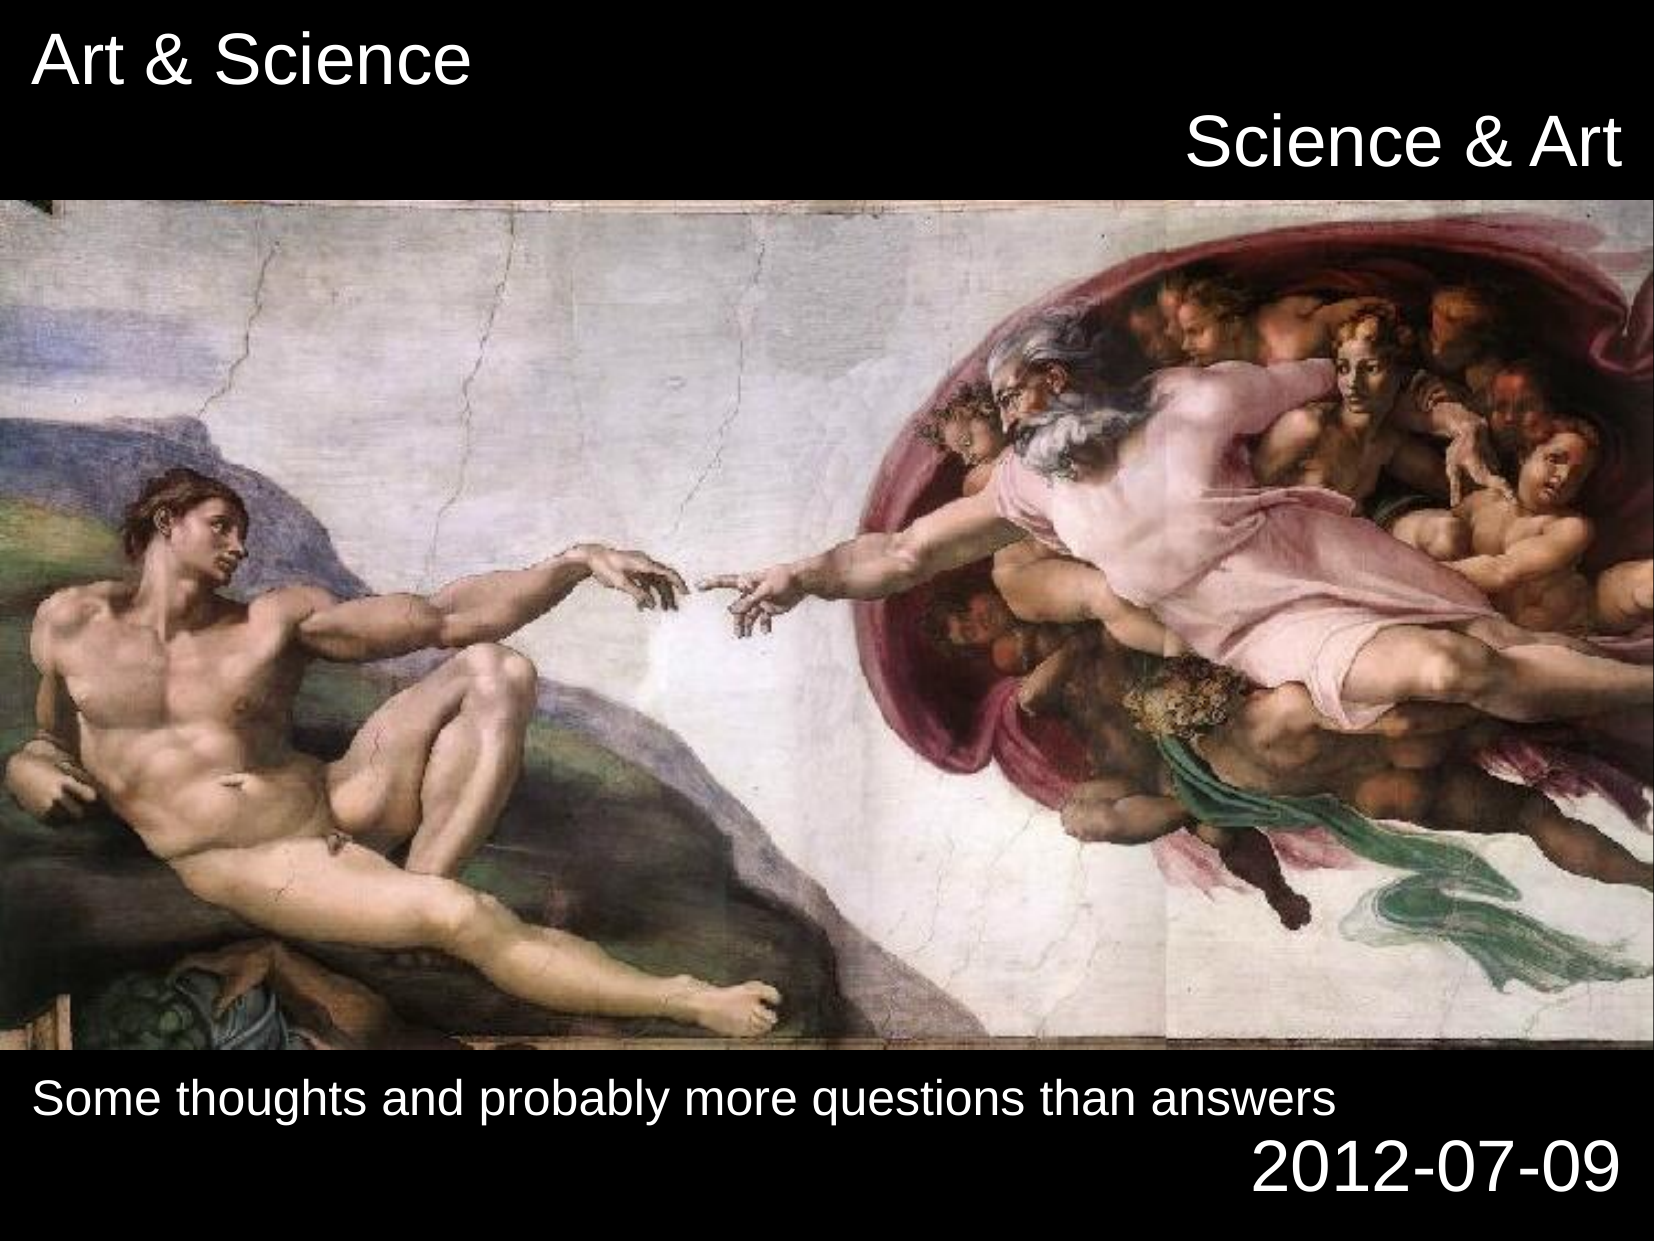

Art & Science
Science & Art
Some thoughts and probably more questions than answers
2012-07-09